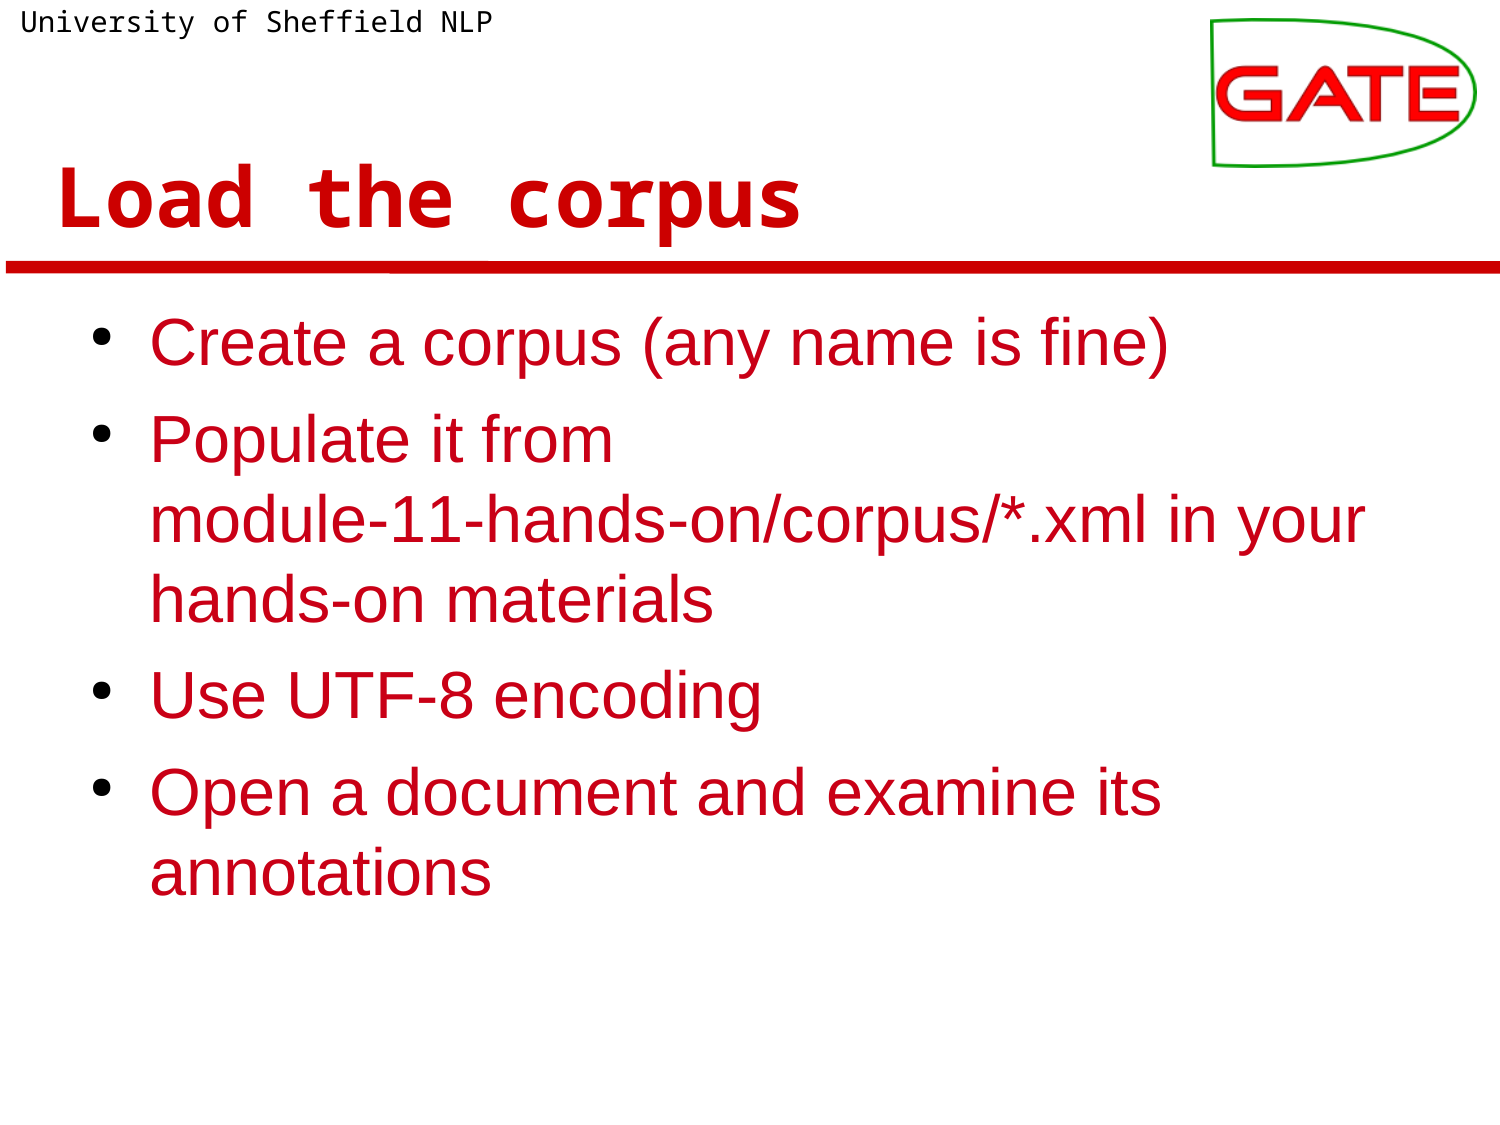

# Load the corpus
Create a corpus (any name is fine)
Populate it from module-11-hands-on/corpus/*.xml in your hands-on materials
Use UTF-8 encoding
Open a document and examine its annotations